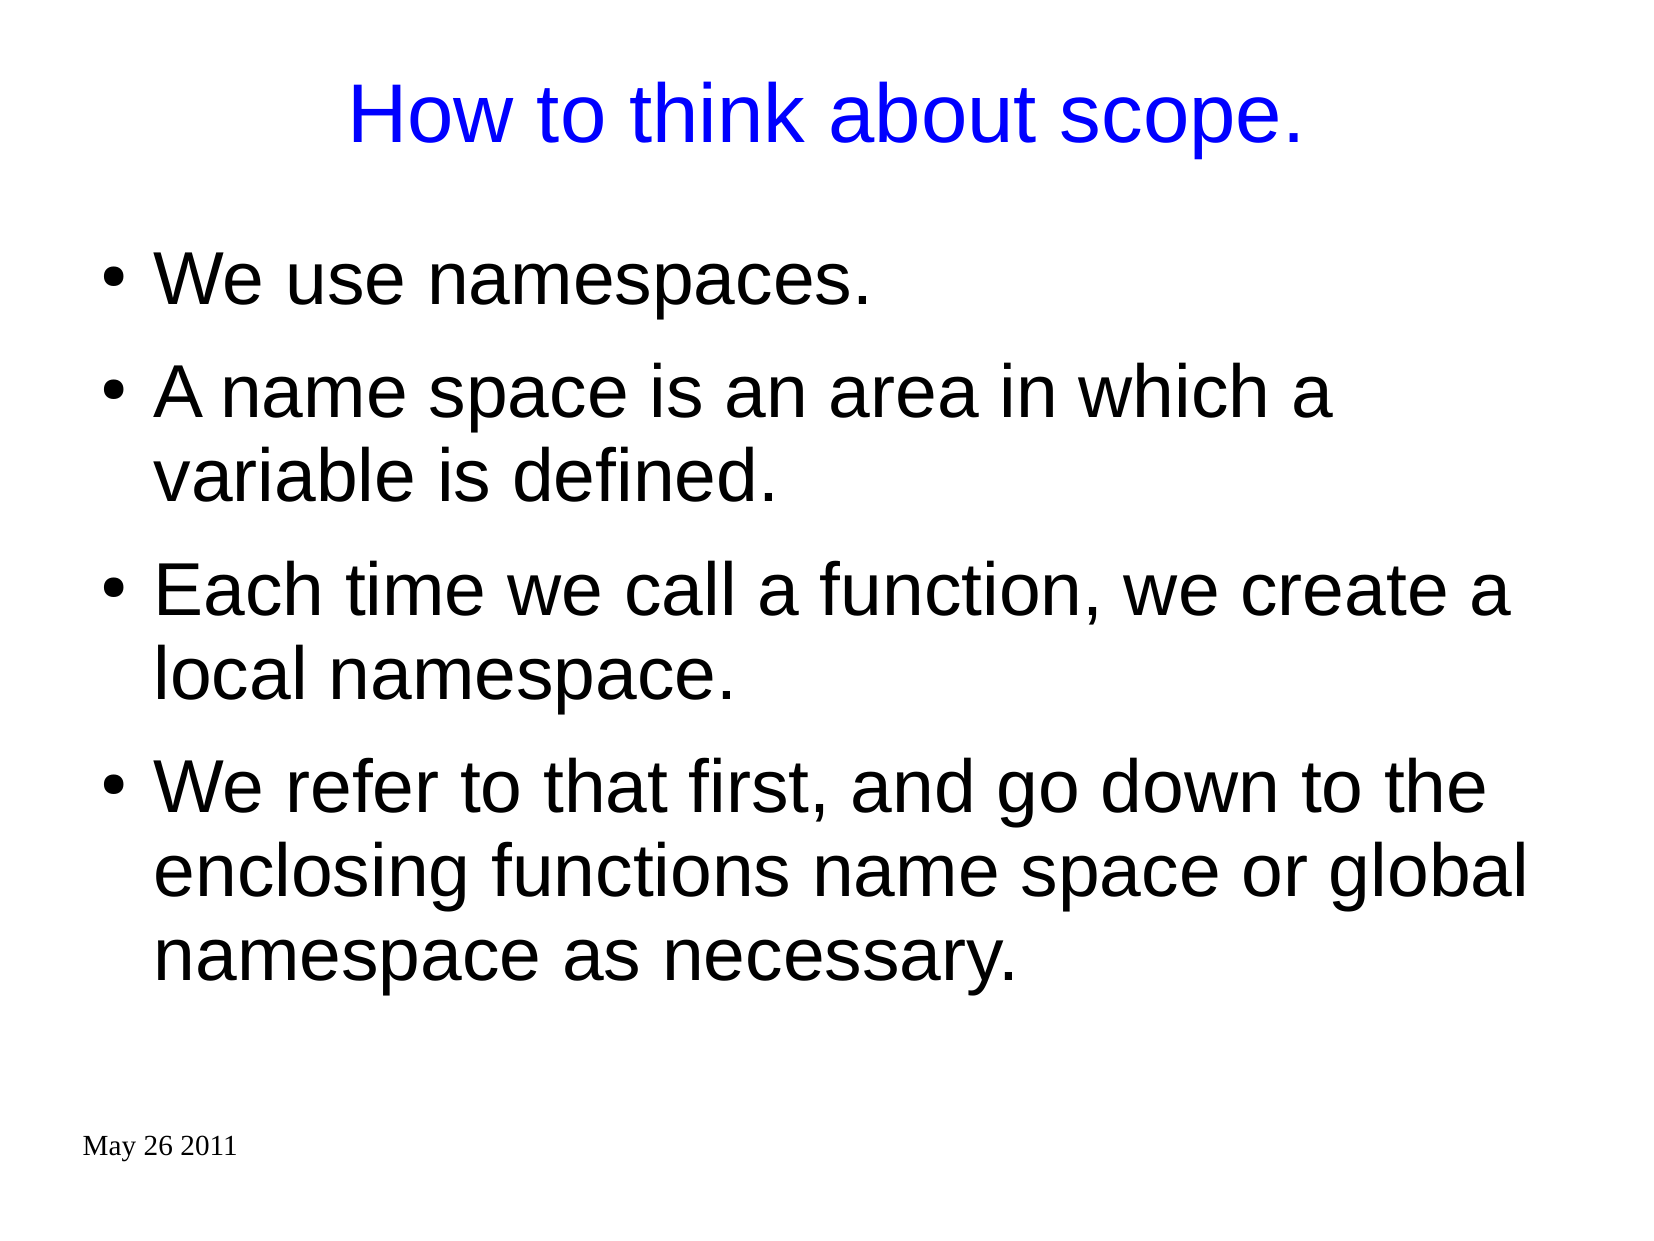

# How to think about scope.
We use namespaces.
A name space is an area in which a variable is defined.
Each time we call a function, we create a local namespace.
We refer to that first, and go down to the enclosing functions name space or global namespace as necessary.
May 26 2011